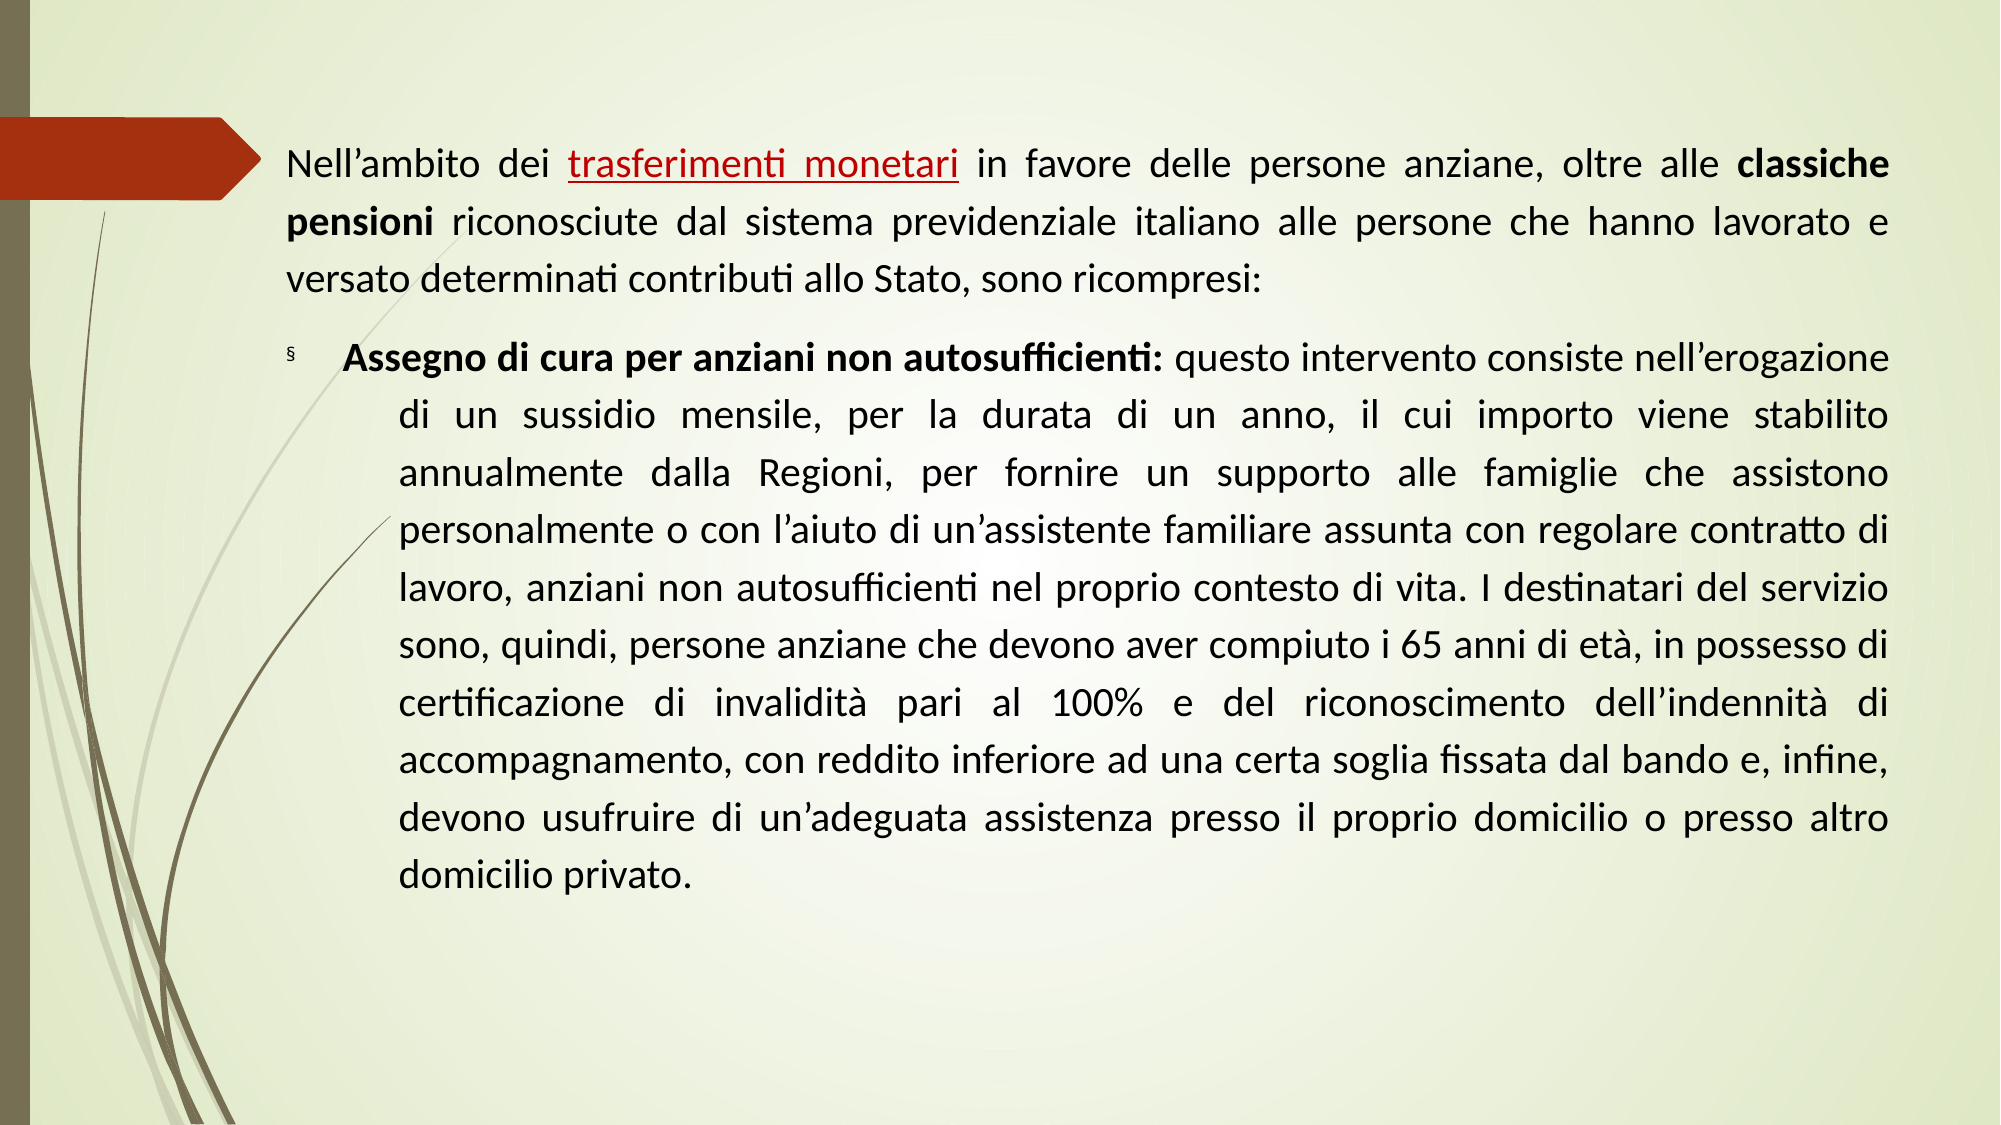

Nell’ambito dei trasferimenti monetari in favore delle persone anziane, oltre alle classiche pensioni riconosciute dal sistema previdenziale italiano alle persone che hanno lavorato e versato determinati contributi allo Stato, sono ricompresi:
Assegno di cura per anziani non autosufficienti: questo intervento consiste nell’erogazione di un sussidio mensile, per la durata di un anno, il cui importo viene stabilito annualmente dalla Regioni, per fornire un supporto alle famiglie che assistono personalmente o con l’aiuto di un’assistente familiare assunta con regolare contratto di lavoro, anziani non autosufficienti nel proprio contesto di vita. I destinatari del servizio sono, quindi, persone anziane che devono aver compiuto i 65 anni di età, in possesso di certificazione di invalidità pari al 100% e del riconoscimento dell’indennità di accompagnamento, con reddito inferiore ad una certa soglia fissata dal bando e, infine, devono usufruire di un’adeguata assistenza presso il proprio domicilio o presso altro domicilio privato.